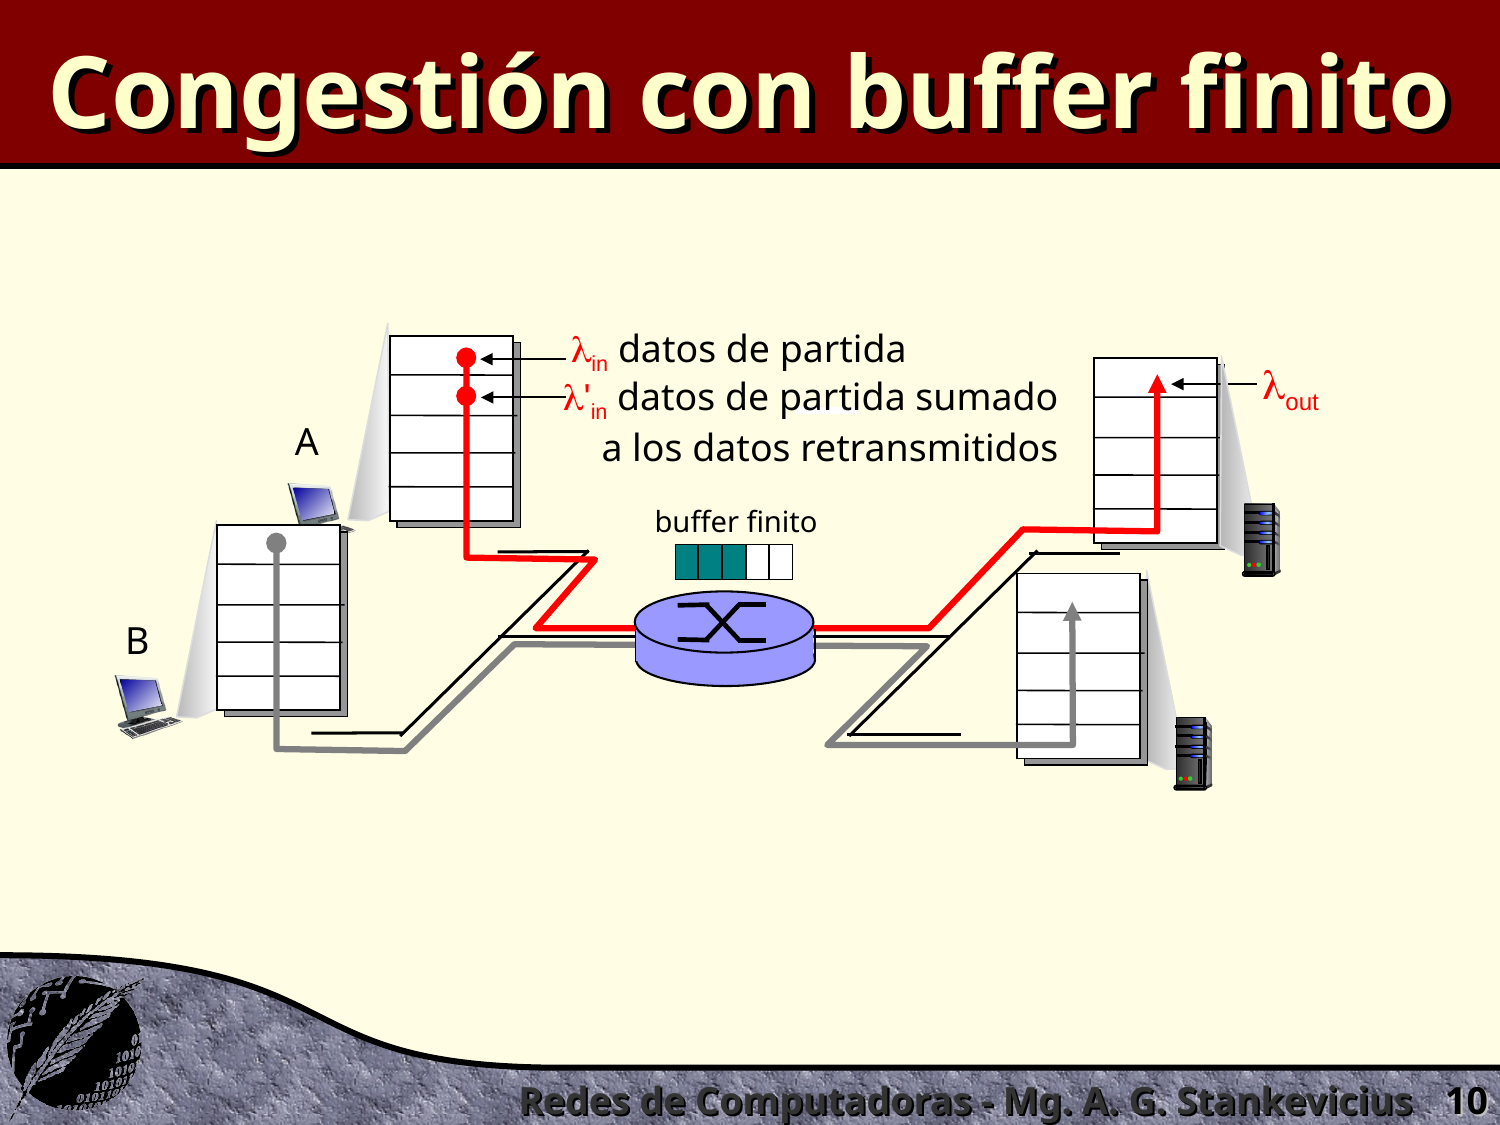

# Congestión con buffer finito
in datos de partida
out
'in datos de partida sumado
 a los datos retransmitidos
A
buffer finito
B
10